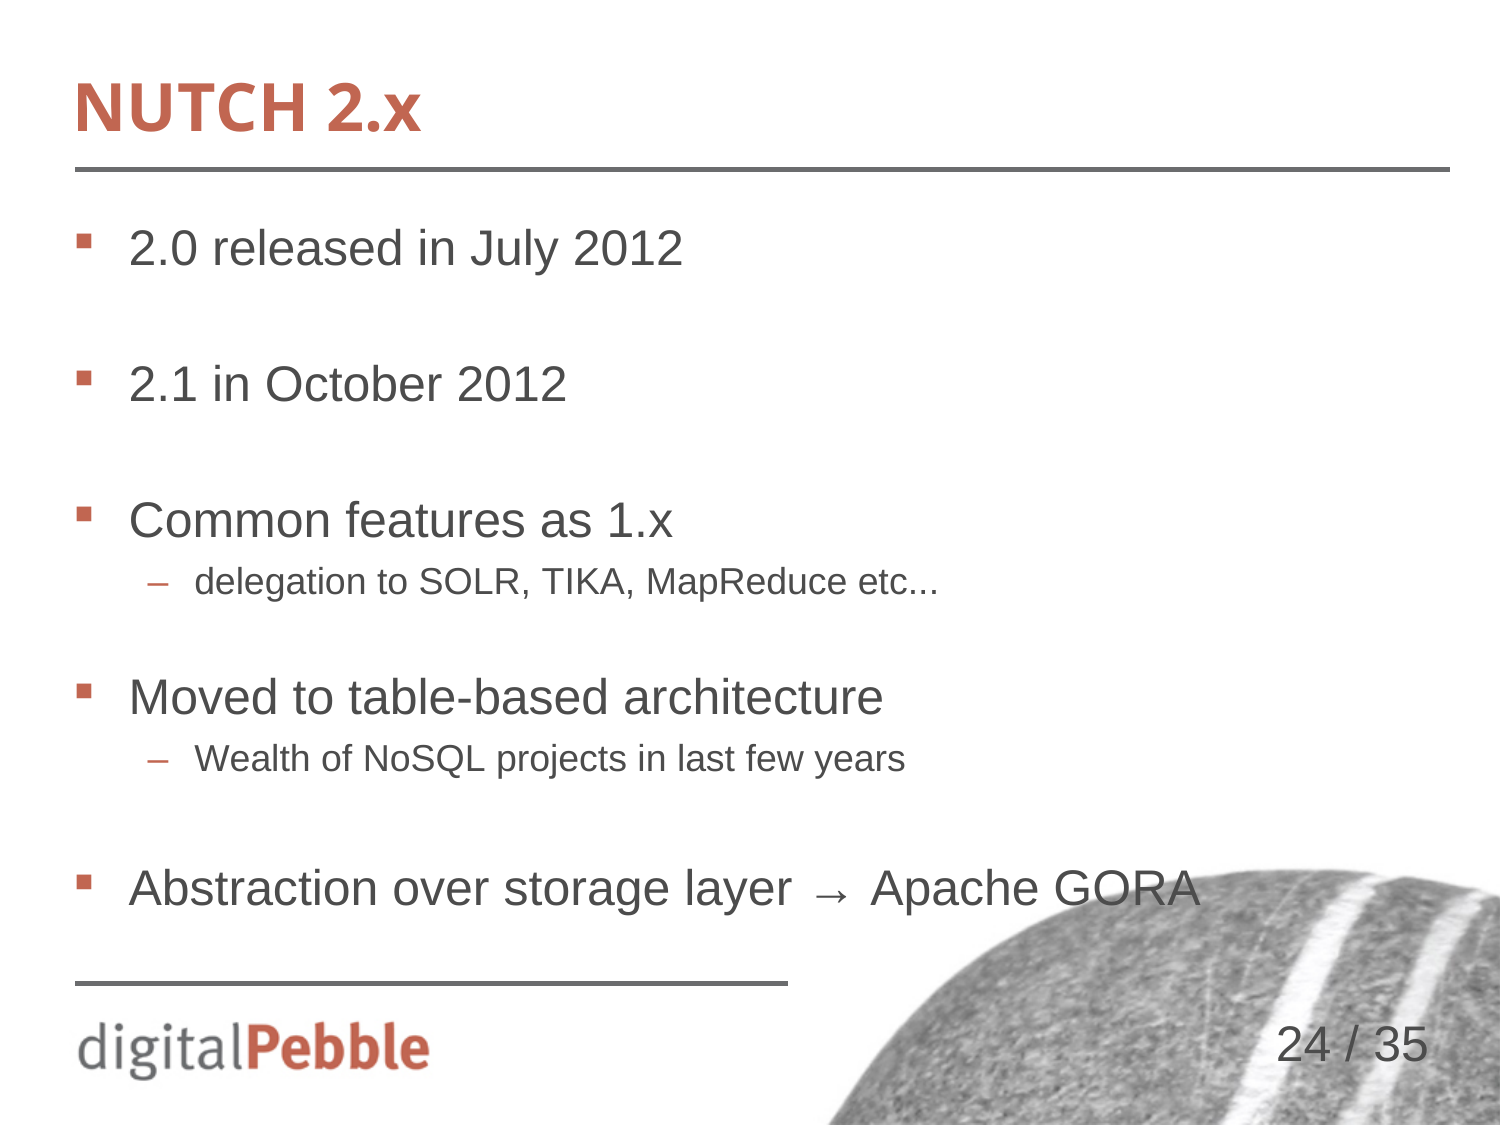

# NUTCH 2.x
2.0 released in July 2012
2.1 in October 2012
Common features as 1.x
delegation to SOLR, TIKA, MapReduce etc...
Moved to table-based architecture
Wealth of NoSQL projects in last few years
Abstraction over storage layer → Apache GORA